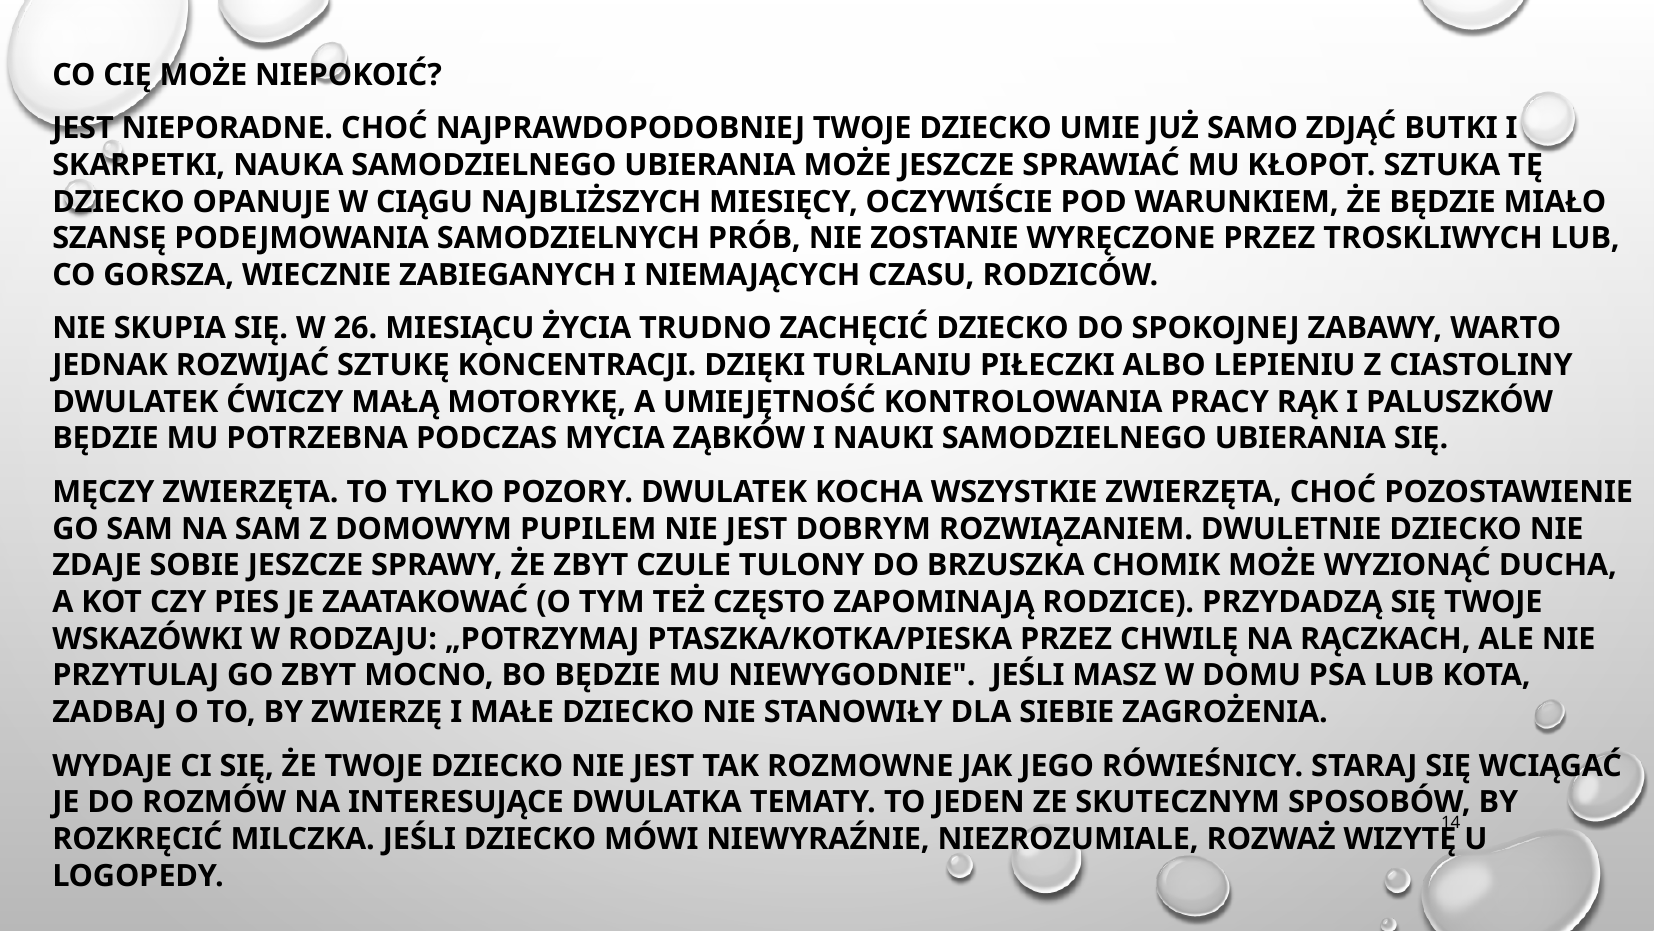

# Co cię może niepokoić?
Jest nieporadne. Choć najprawdopodobniej twoje dziecko umie już samo zdjąć butki i skarpetki, nauka samodzielnego ubierania może jeszcze sprawiać mu kłopot. Sztuka tę dziecko opanuje w ciągu najbliższych miesięcy, oczywiście pod warunkiem, że będzie miało szansę podejmowania samodzielnych prób, nie zostanie wyręczone przez troskliwych lub, co gorsza, wiecznie zabieganych i niemających czasu, rodziców.
Nie skupia się. W 26. miesiącu życia trudno zachęcić dziecko do spokojnej zabawy, warto jednak rozwijać sztukę koncentracji. Dzięki turlaniu piłeczki albo lepieniu z ciastoliny dwulatek ćwiczy małą motorykę, a umiejętność kontrolowania pracy rąk i paluszków będzie mu potrzebna podczas mycia ząbków i nauki samodzielnego ubierania się.
Męczy zwierzęta. To tylko pozory. Dwulatek kocha wszystkie zwierzęta, choć pozostawienie go sam na sam z domowym pupilem nie jest dobrym rozwiązaniem. Dwuletnie dziecko nie zdaje sobie jeszcze sprawy, że zbyt czule tulony do brzuszka chomik może wyzionąć ducha, a kot czy pies je zaatakować (o tym też często zapominają rodzice). Przydadzą się twoje wskazówki w rodzaju: „Potrzymaj ptaszka/kotka/pieska przez chwilę na rączkach, ale nie przytulaj go zbyt mocno, bo będzie mu niewygodnie". Jeśli masz w domu psa lub kota, zadbaj o to, by zwierzę i małe dziecko nie stanowiły dla siebie zagrożenia.
Wydaje ci się, że twoje dziecko nie jest tak rozmowne jak jego rówieśnicy. Staraj się wciągać je do rozmów na interesujące dwulatka tematy. To jeden ze skutecznym sposobów, by rozkręcić milczka. Jeśli dziecko mówi niewyraźnie, niezrozumiale, rozważ wizytę u logopedy.
13